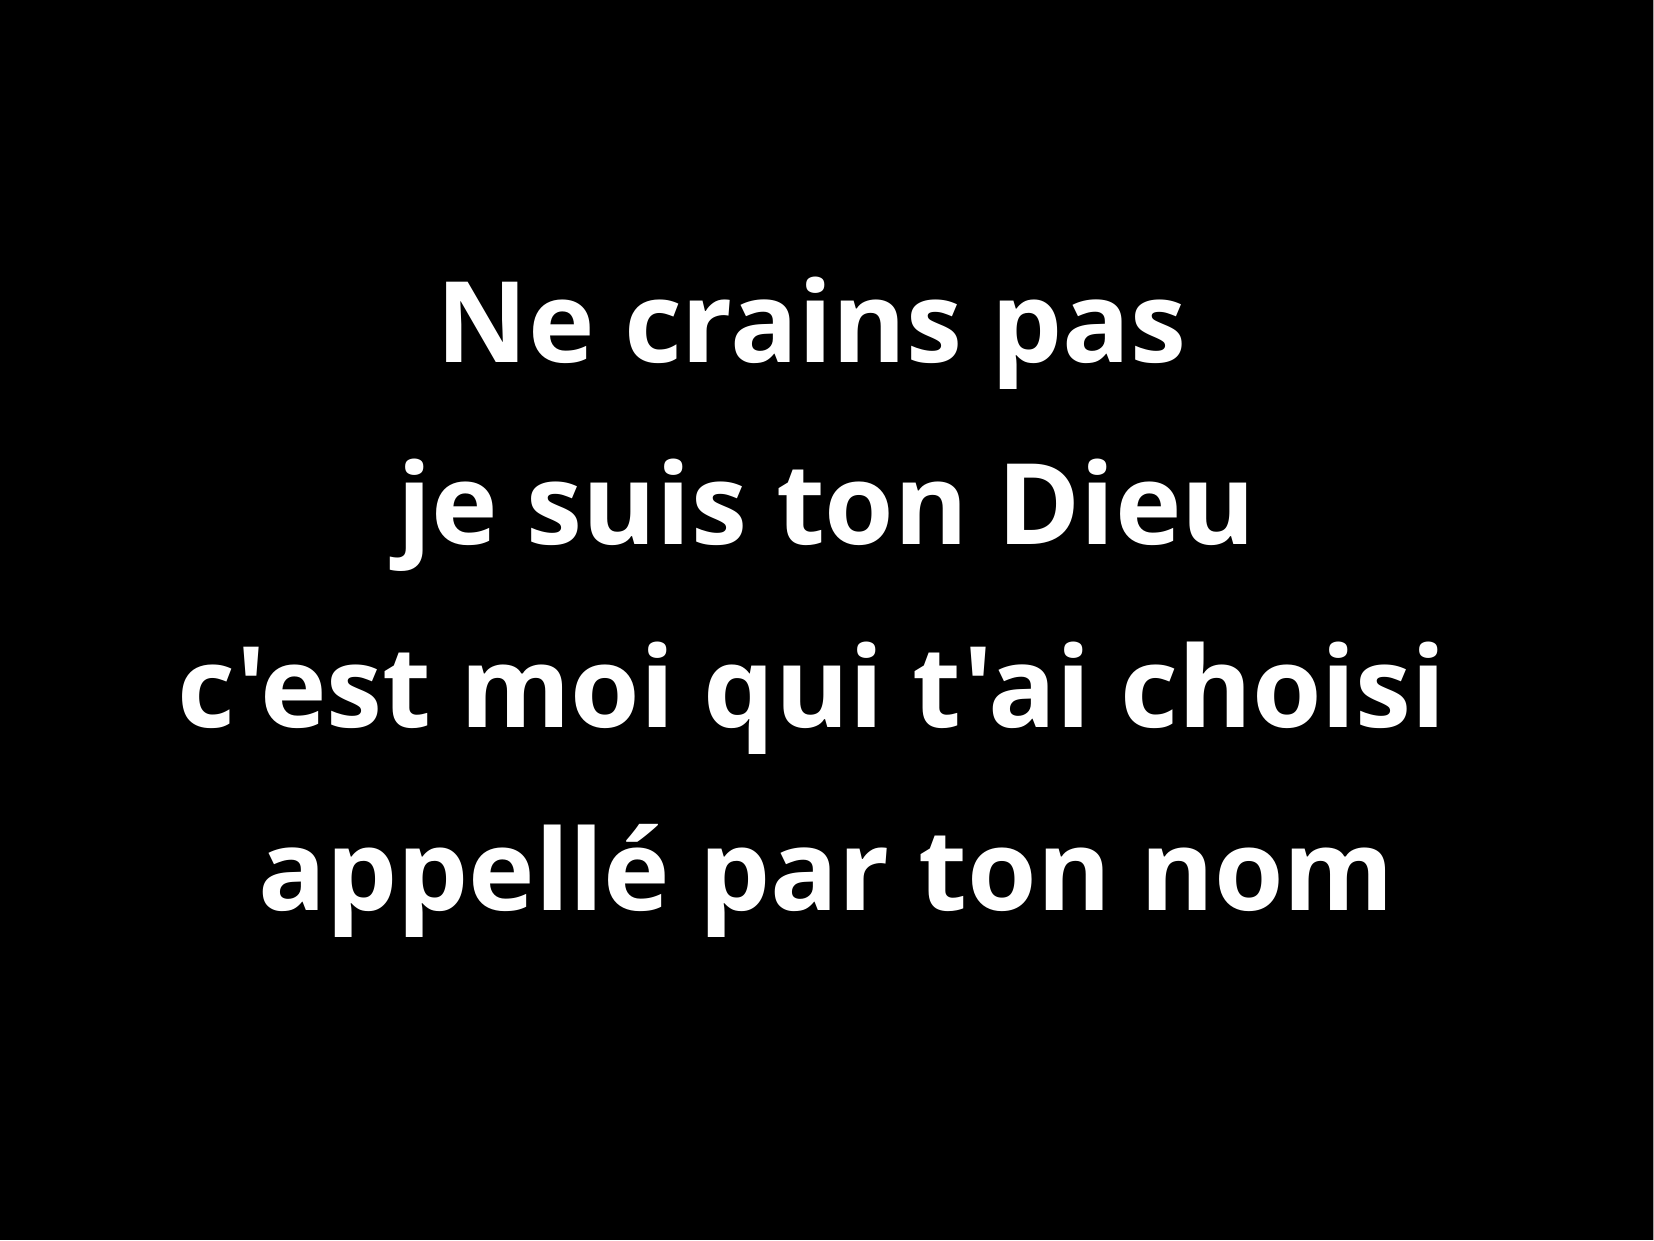

# Ne crains pas
je suis ton Dieu
c'est moi qui t'ai choisi
appellé par ton nom